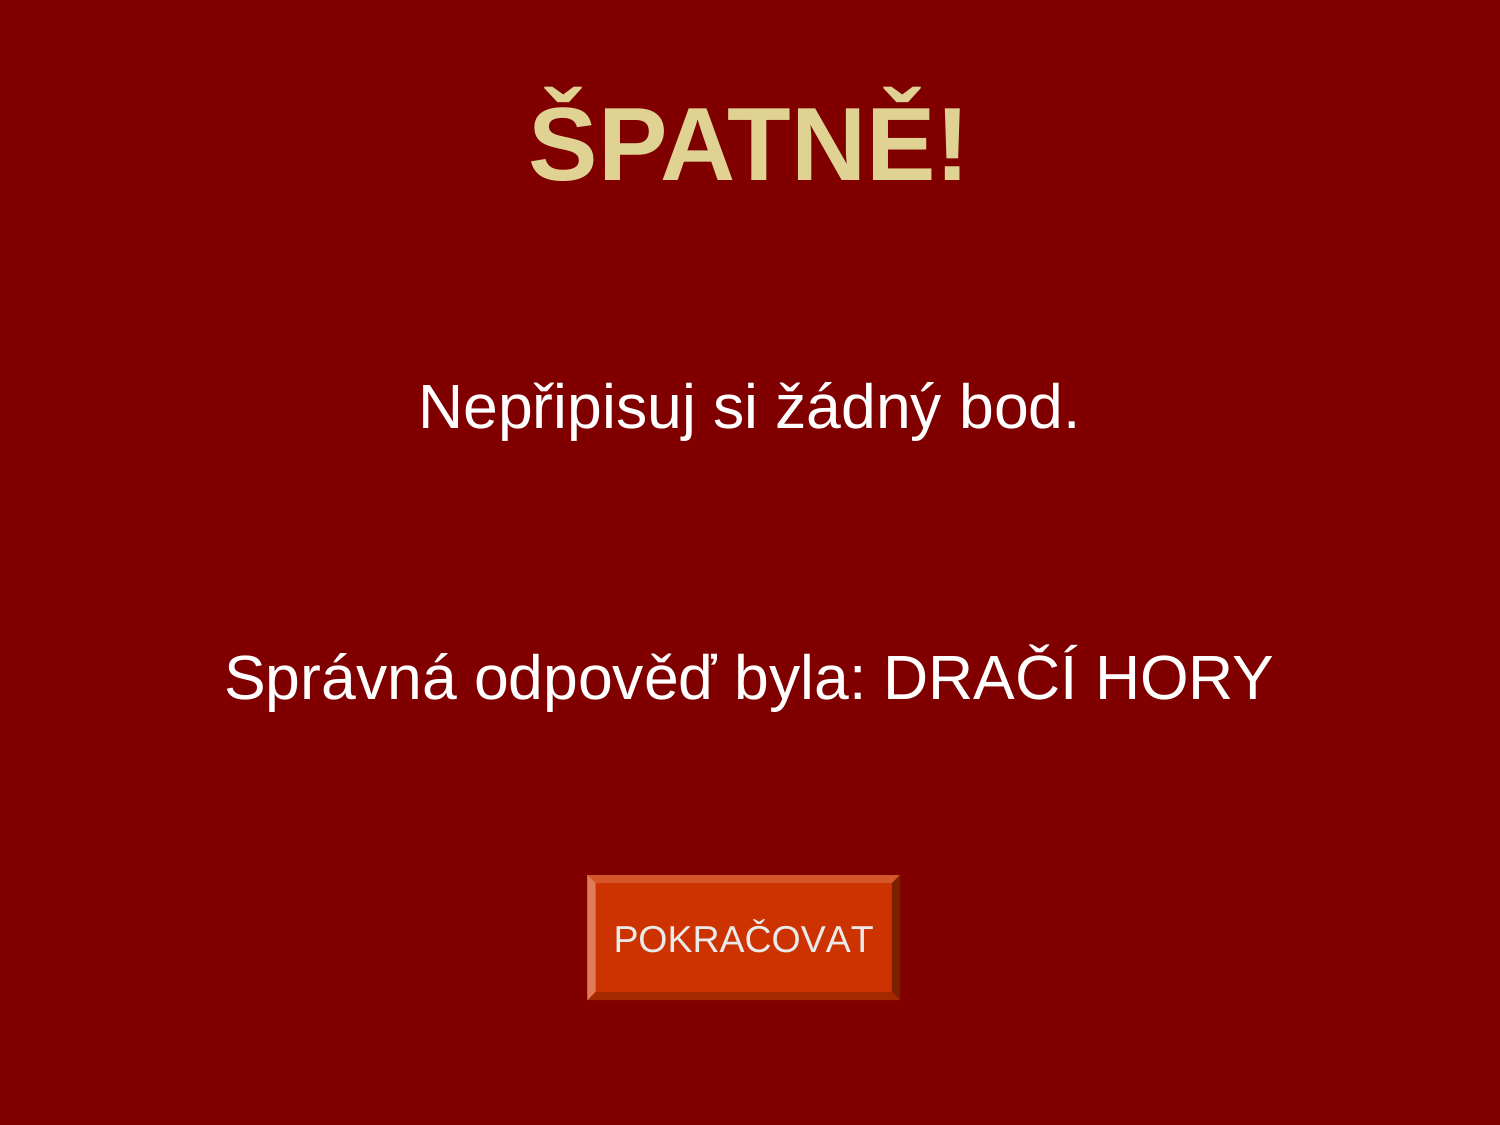

# ŠPATNĚ!
Nepřipisuj si žádný bod.
Správná odpověď byla: DRAČÍ HORY
POKRAČOVAT